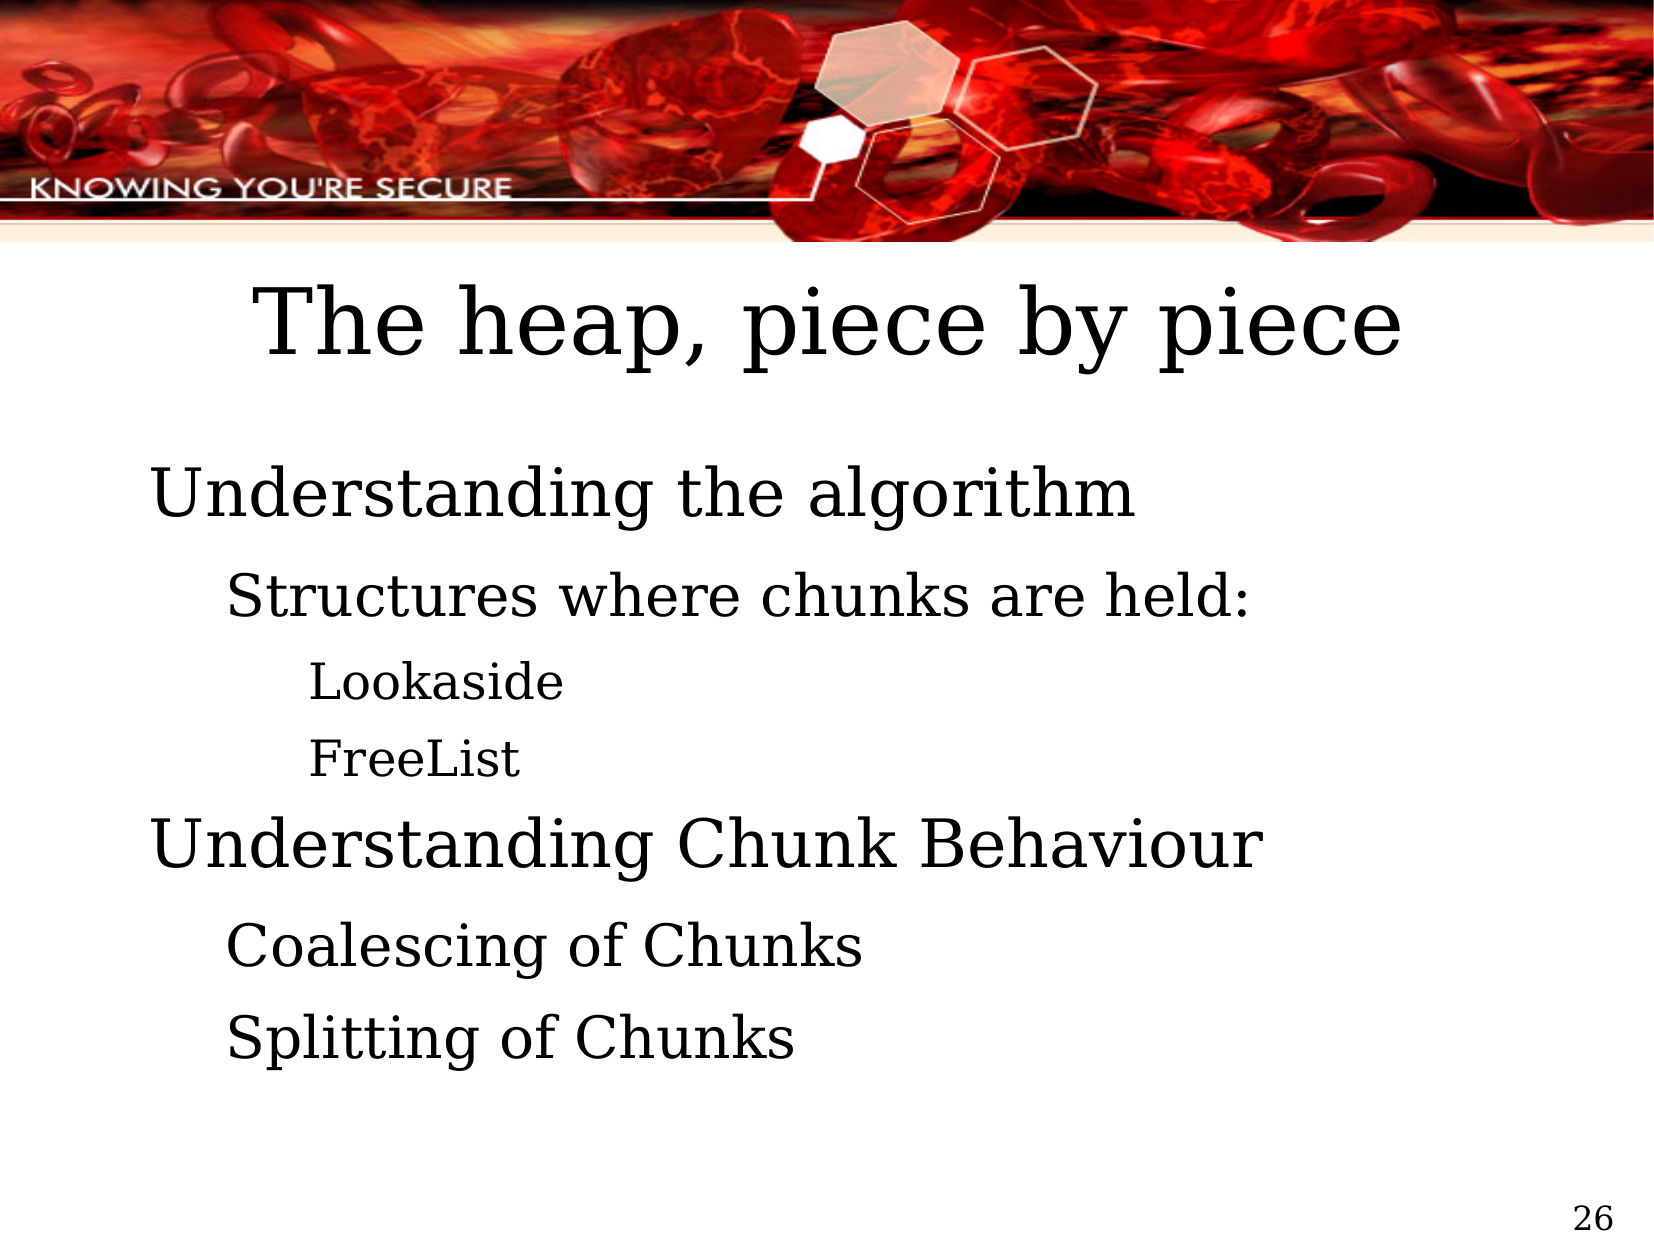

# The heap, piece by piece
Understanding the algorithm
Structures where chunks are held:
Lookaside
FreeList
Understanding Chunk Behaviour
Coalescing of Chunks
Splitting of Chunks